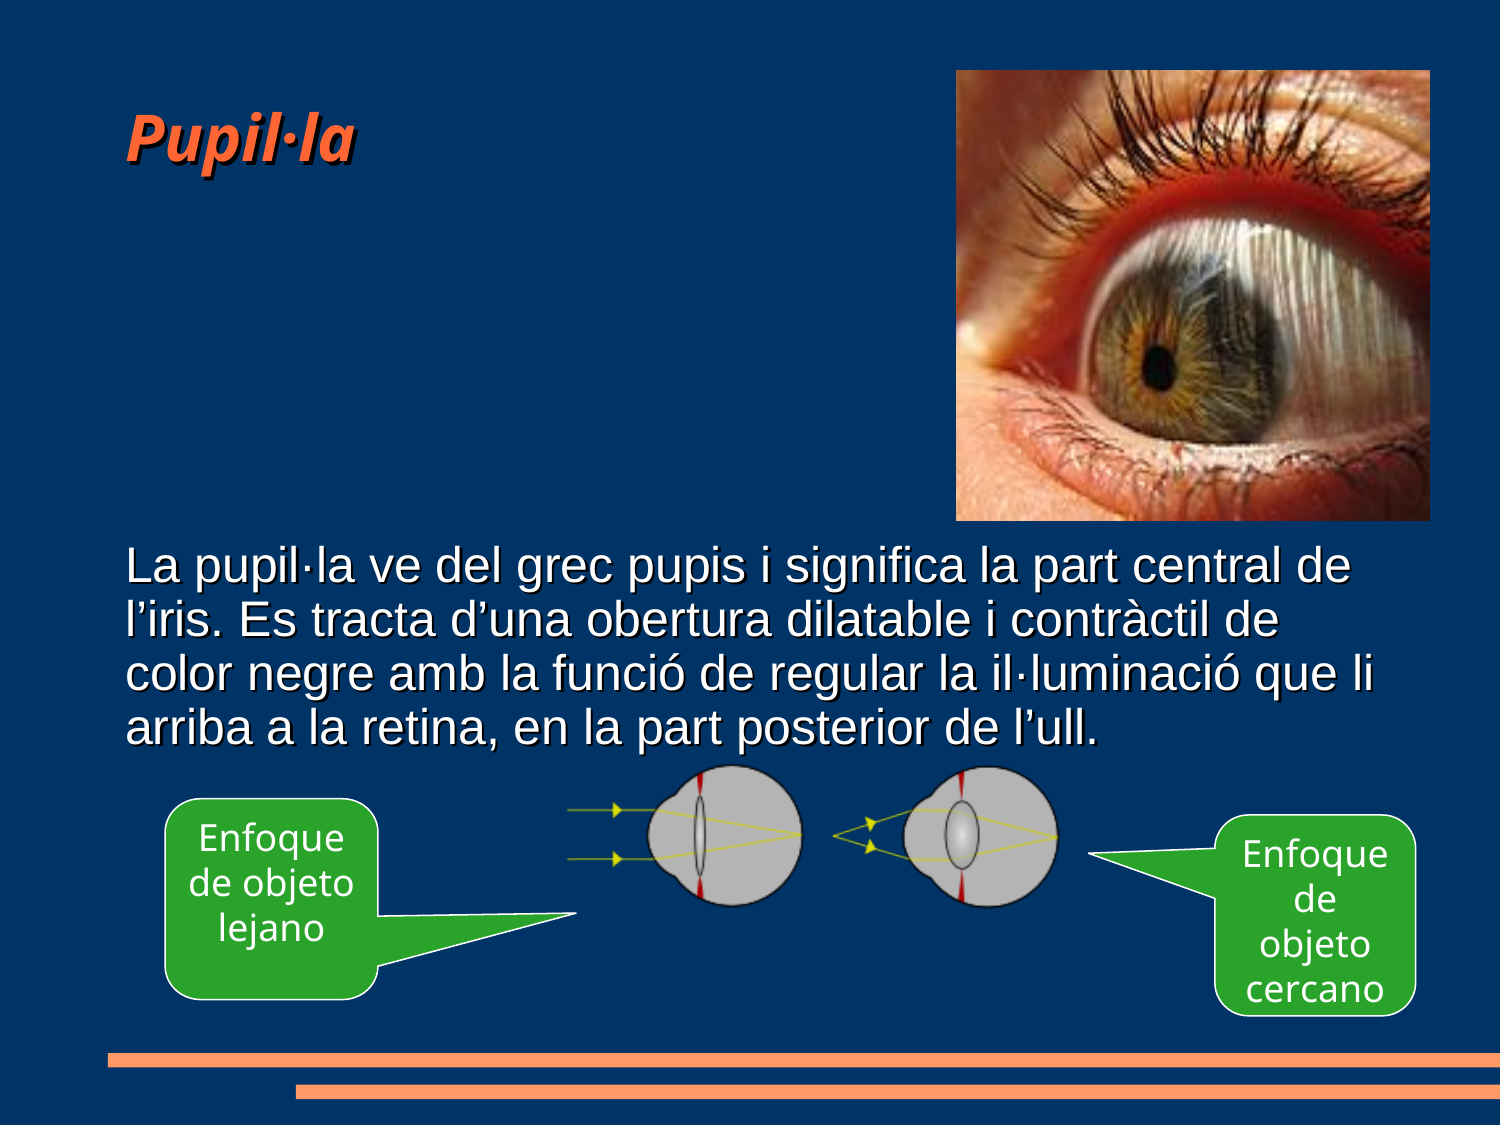

# Pupil·la
La pupil·la ve del grec pupis i significa la part central de l’iris. Es tracta d’una obertura dilatable i contràctil de color negre amb la funció de regular la il·luminació que li arriba a la retina, en la part posterior de l’ull.
Enfoque de objeto lejano
Enfoque de objeto cercano